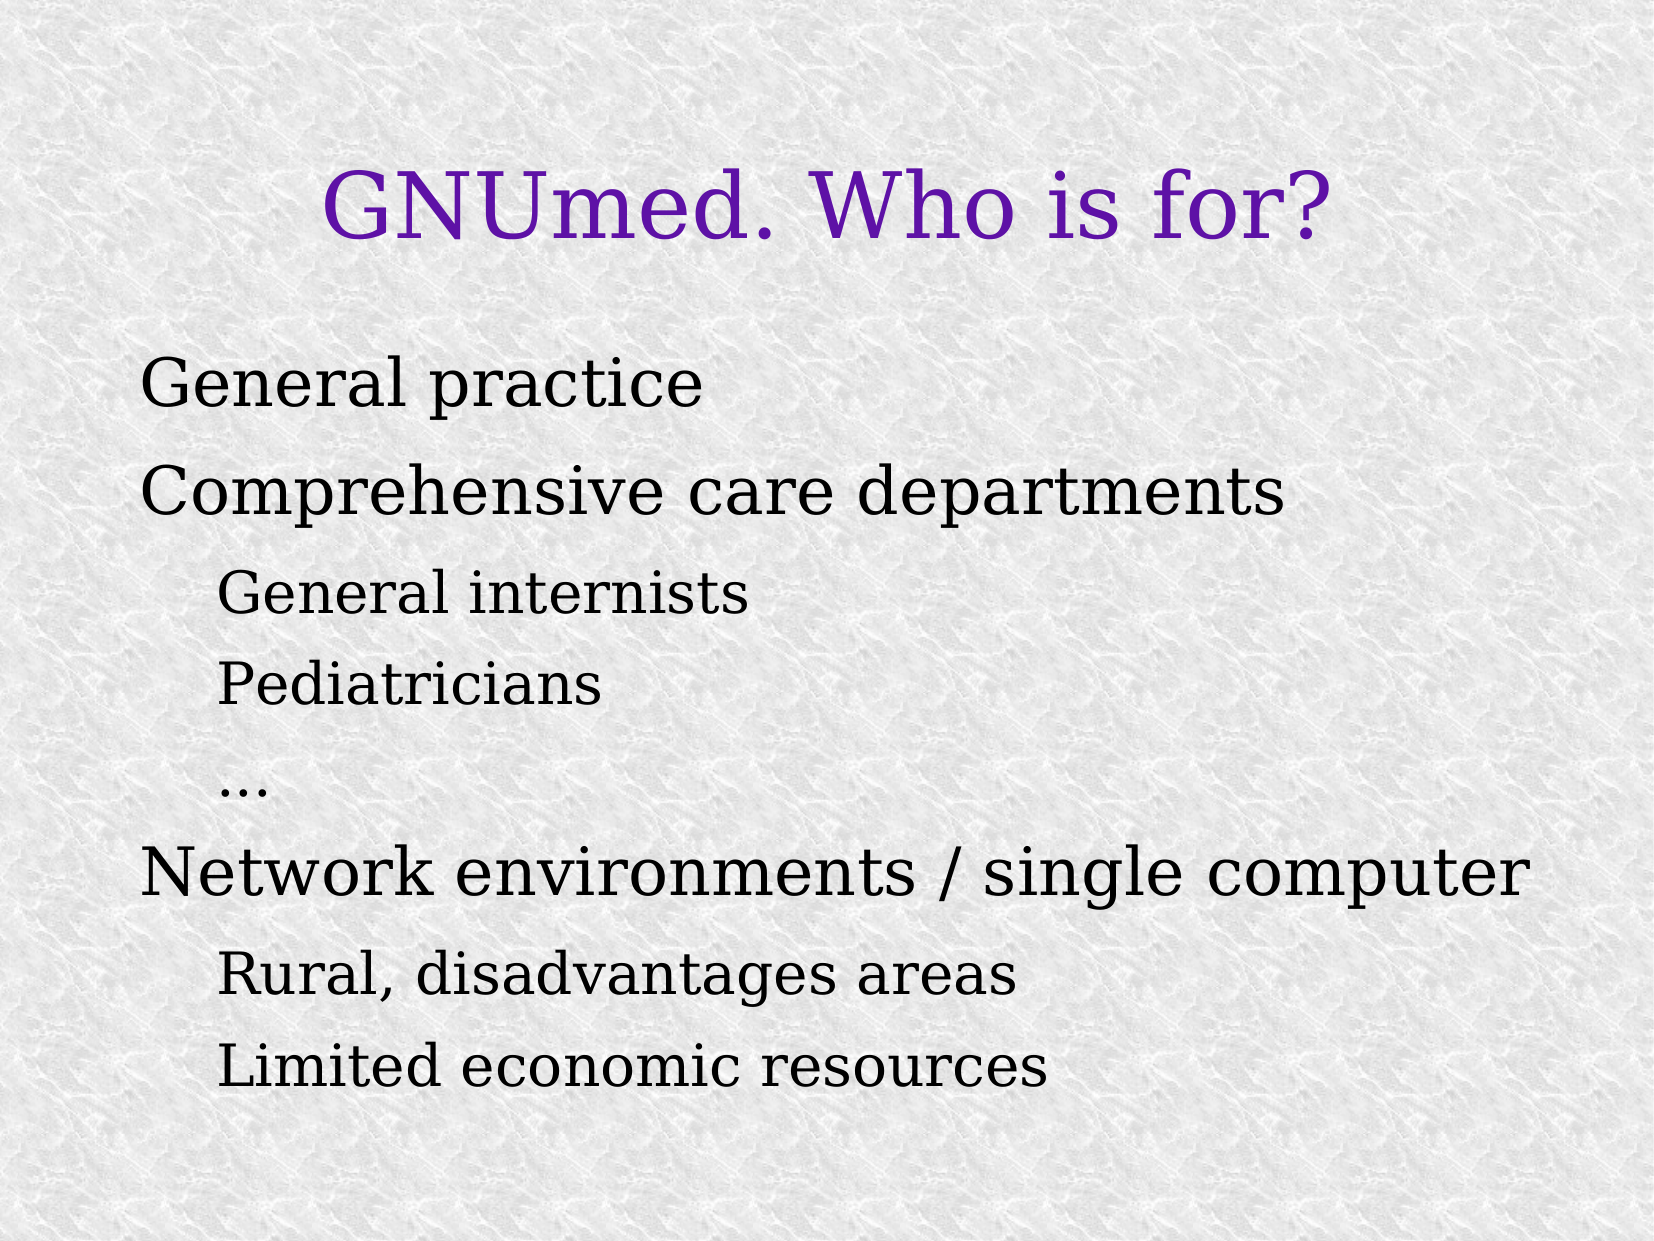

# GNUmed. Who is for?
General practice
Comprehensive care departments
General internists
Pediatricians
...
Network environments / single computer
Rural, disadvantages areas
Limited economic resources